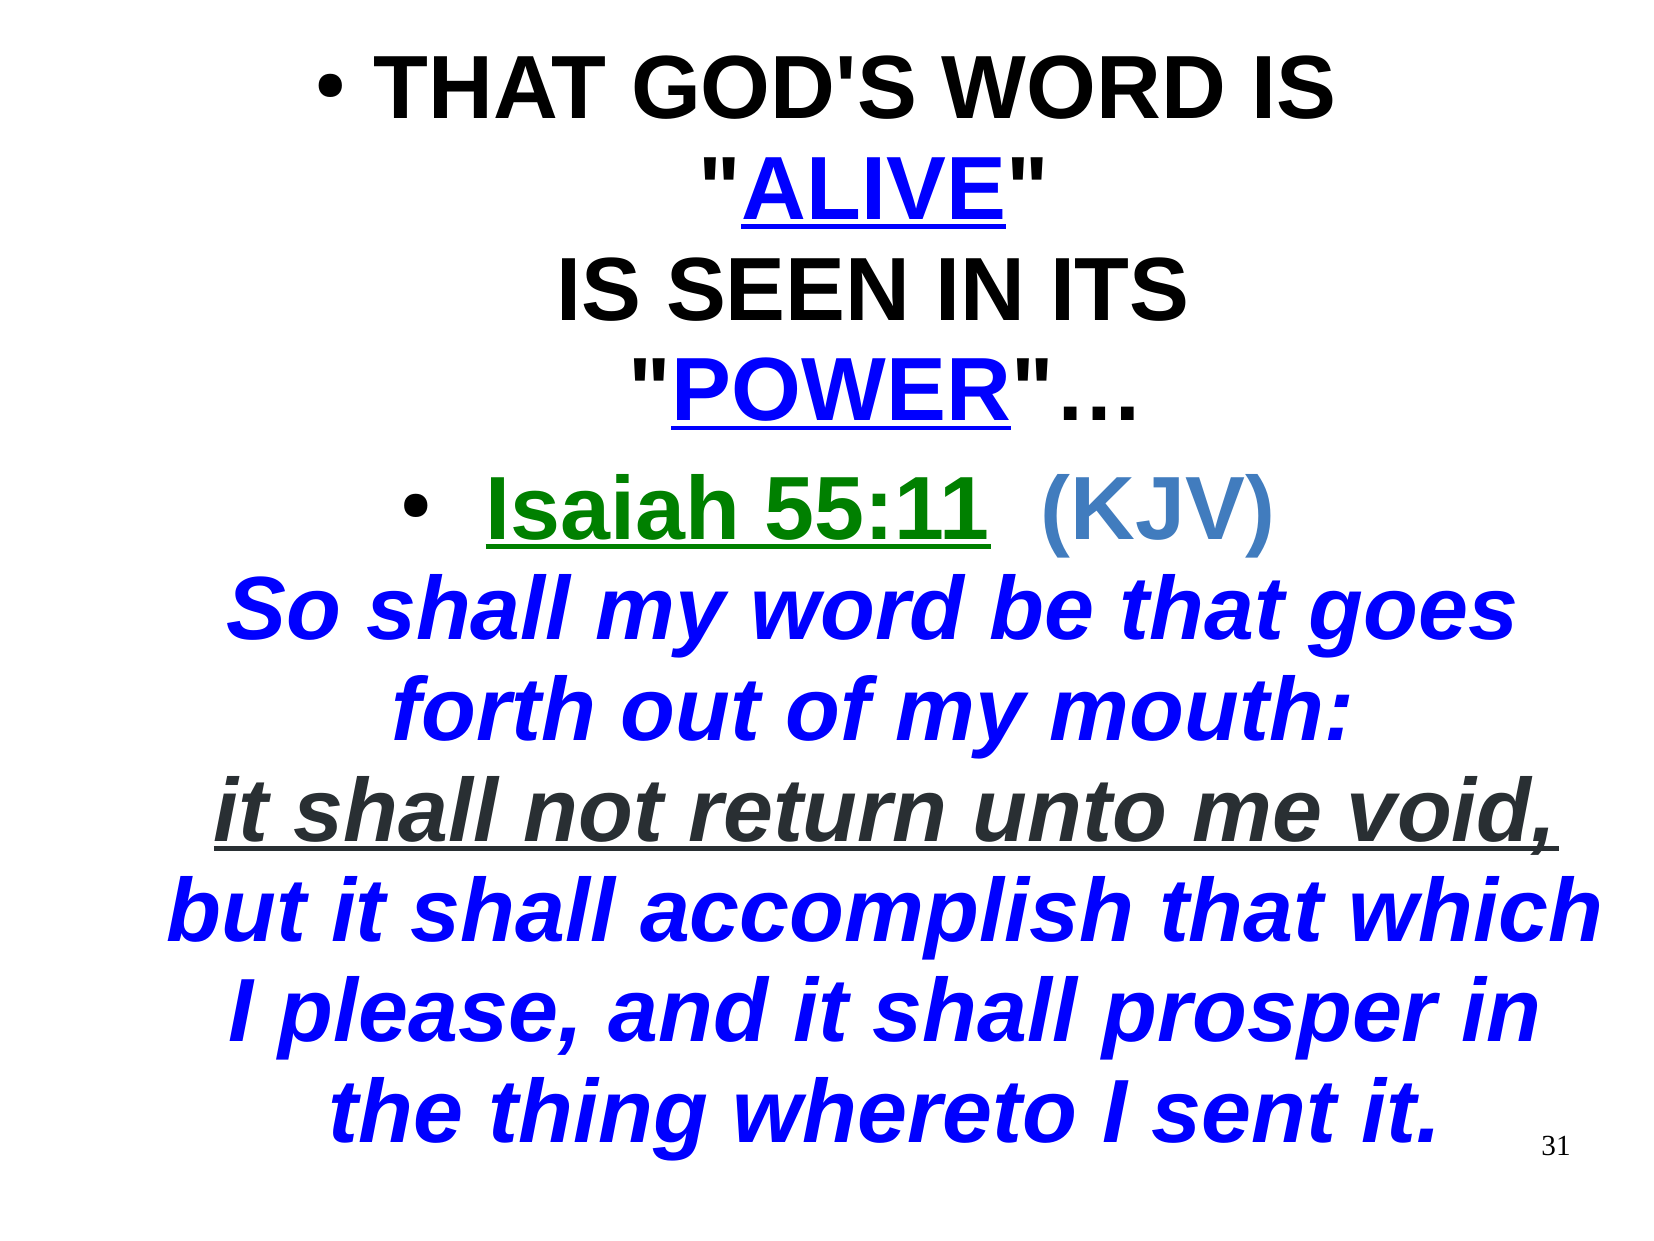

# THAT GOD'S WORD IS "ALIVE" IS SEEN IN ITS "POWER"…
 Isaiah 55:11 (KJV)
So shall my word be that goes forth out of my mouth:
it shall not return unto me void, but it shall accomplish that which I please, and it shall prosper in the thing whereto I sent it.
31